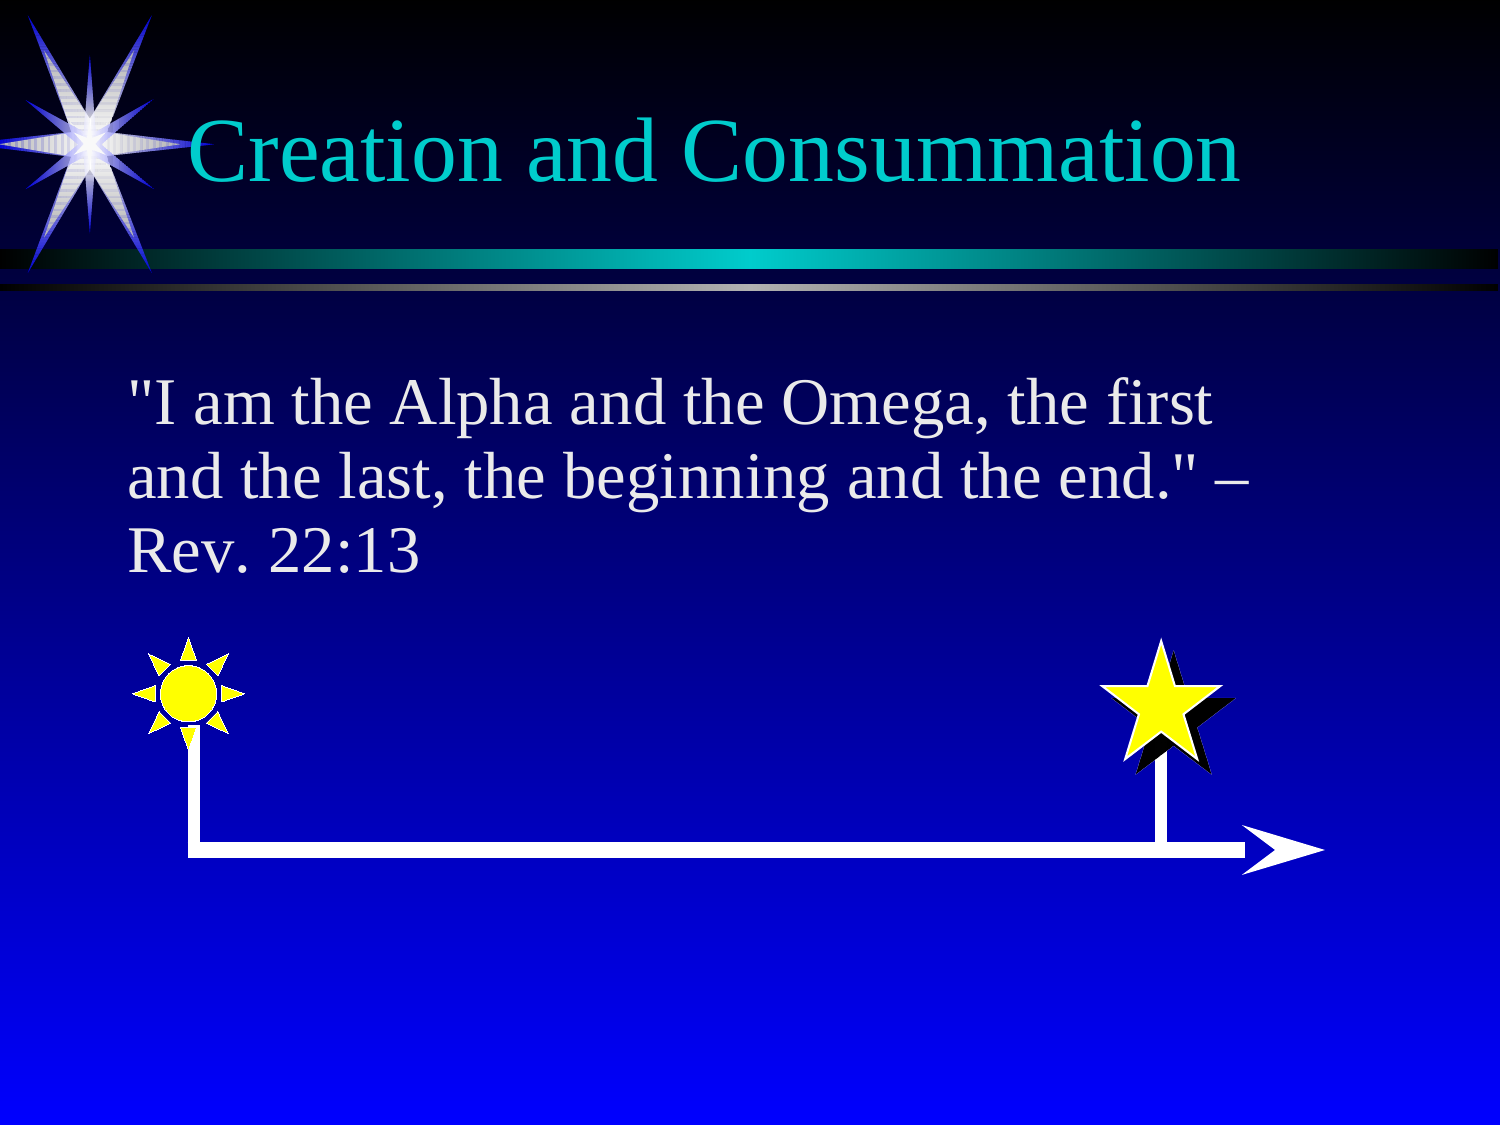

# Creation and Consummation
"I am the Alpha and the Omega, the first and the last, the beginning and the end." – Rev. 22:13